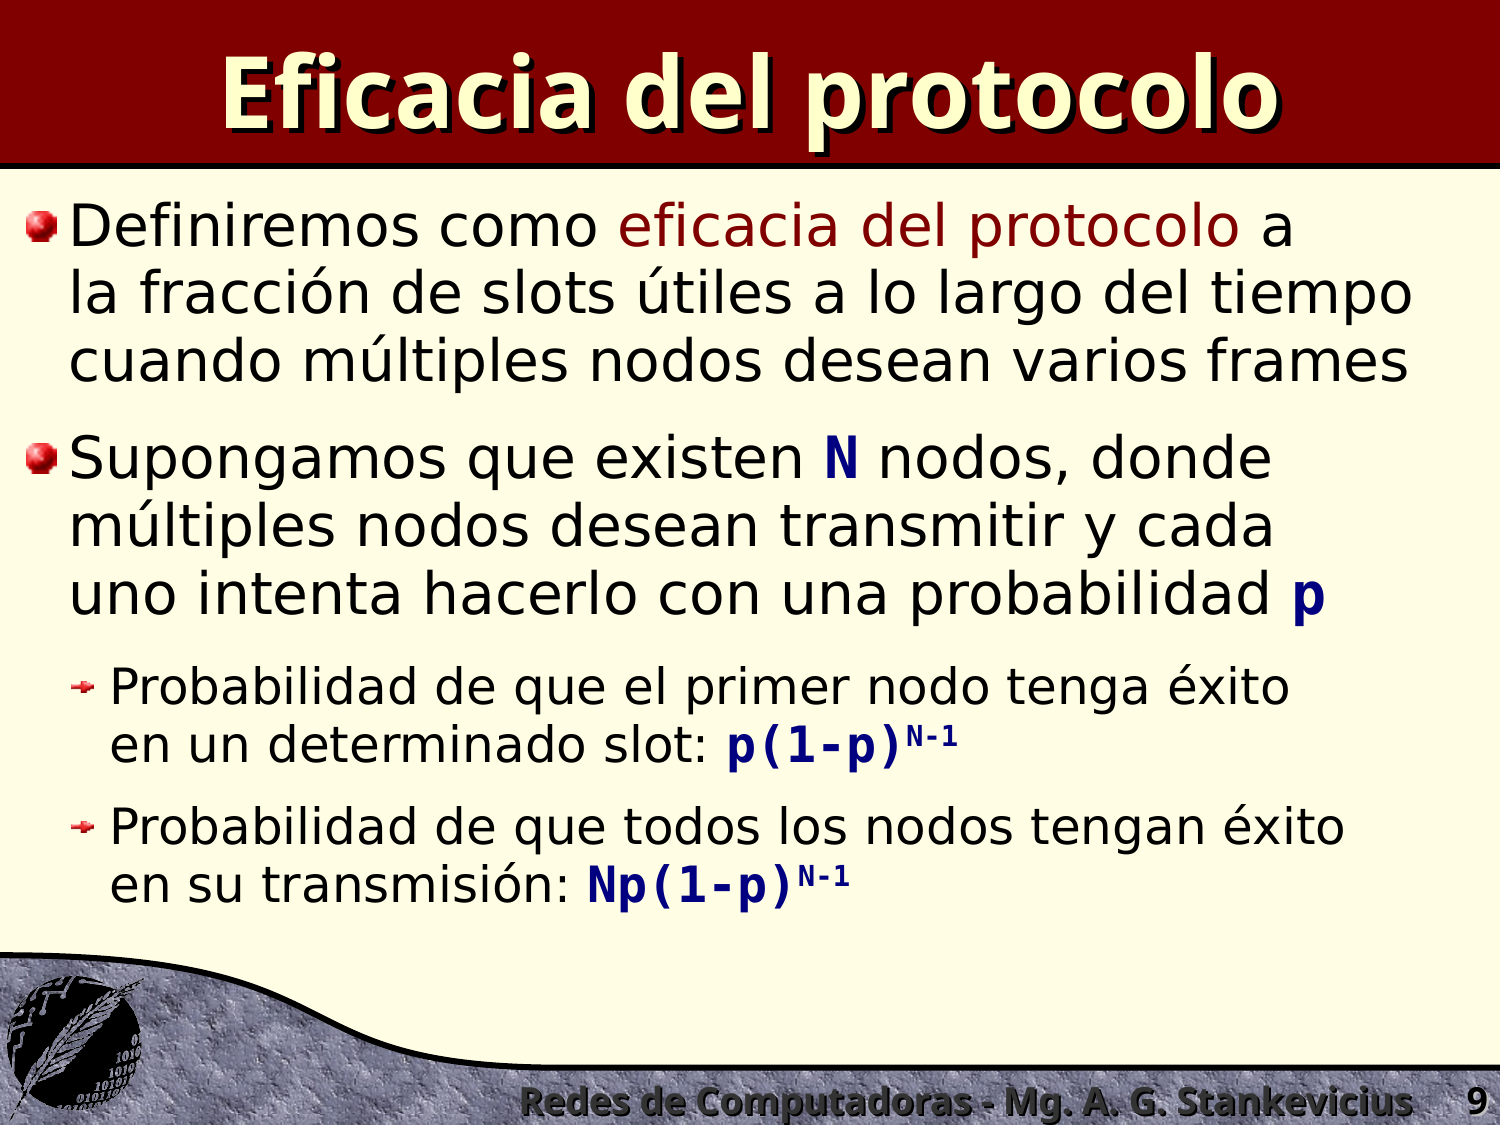

# Eficacia del protocolo
Definiremos como eficacia del protocolo a
la fracción de slots útiles a lo largo del tiempo cuando múltiples nodos desean varios frames
Supongamos que existen N nodos, donde múltiples nodos desean transmitir y cada
uno intenta hacerlo con una probabilidad p
Probabilidad de que el primer nodo tenga éxito
en un determinado slot: p(1-p)N-1
Probabilidad de que todos los nodos tengan éxito
en su transmisión: Np(1-p)N-1
9